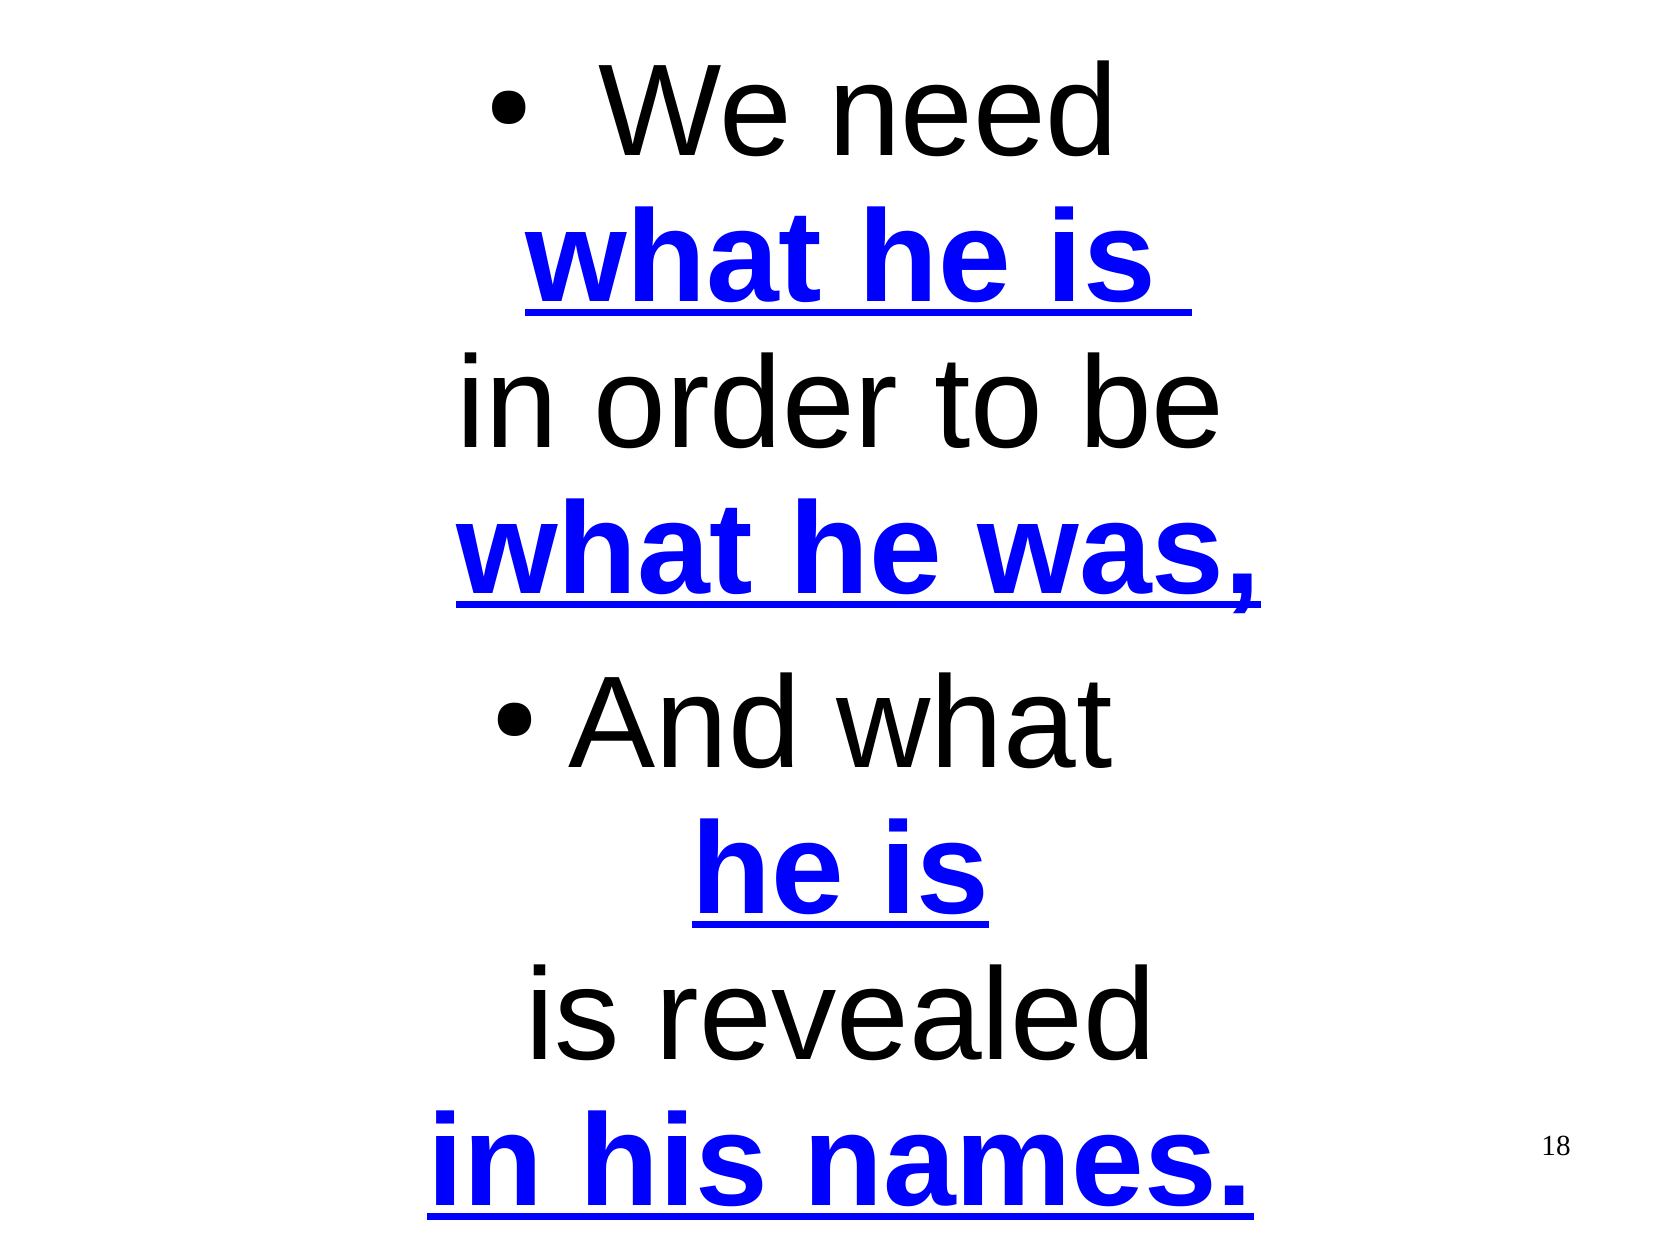

# We need what he is in order to be what he was,
And what
he is
is revealed
in his names.
18